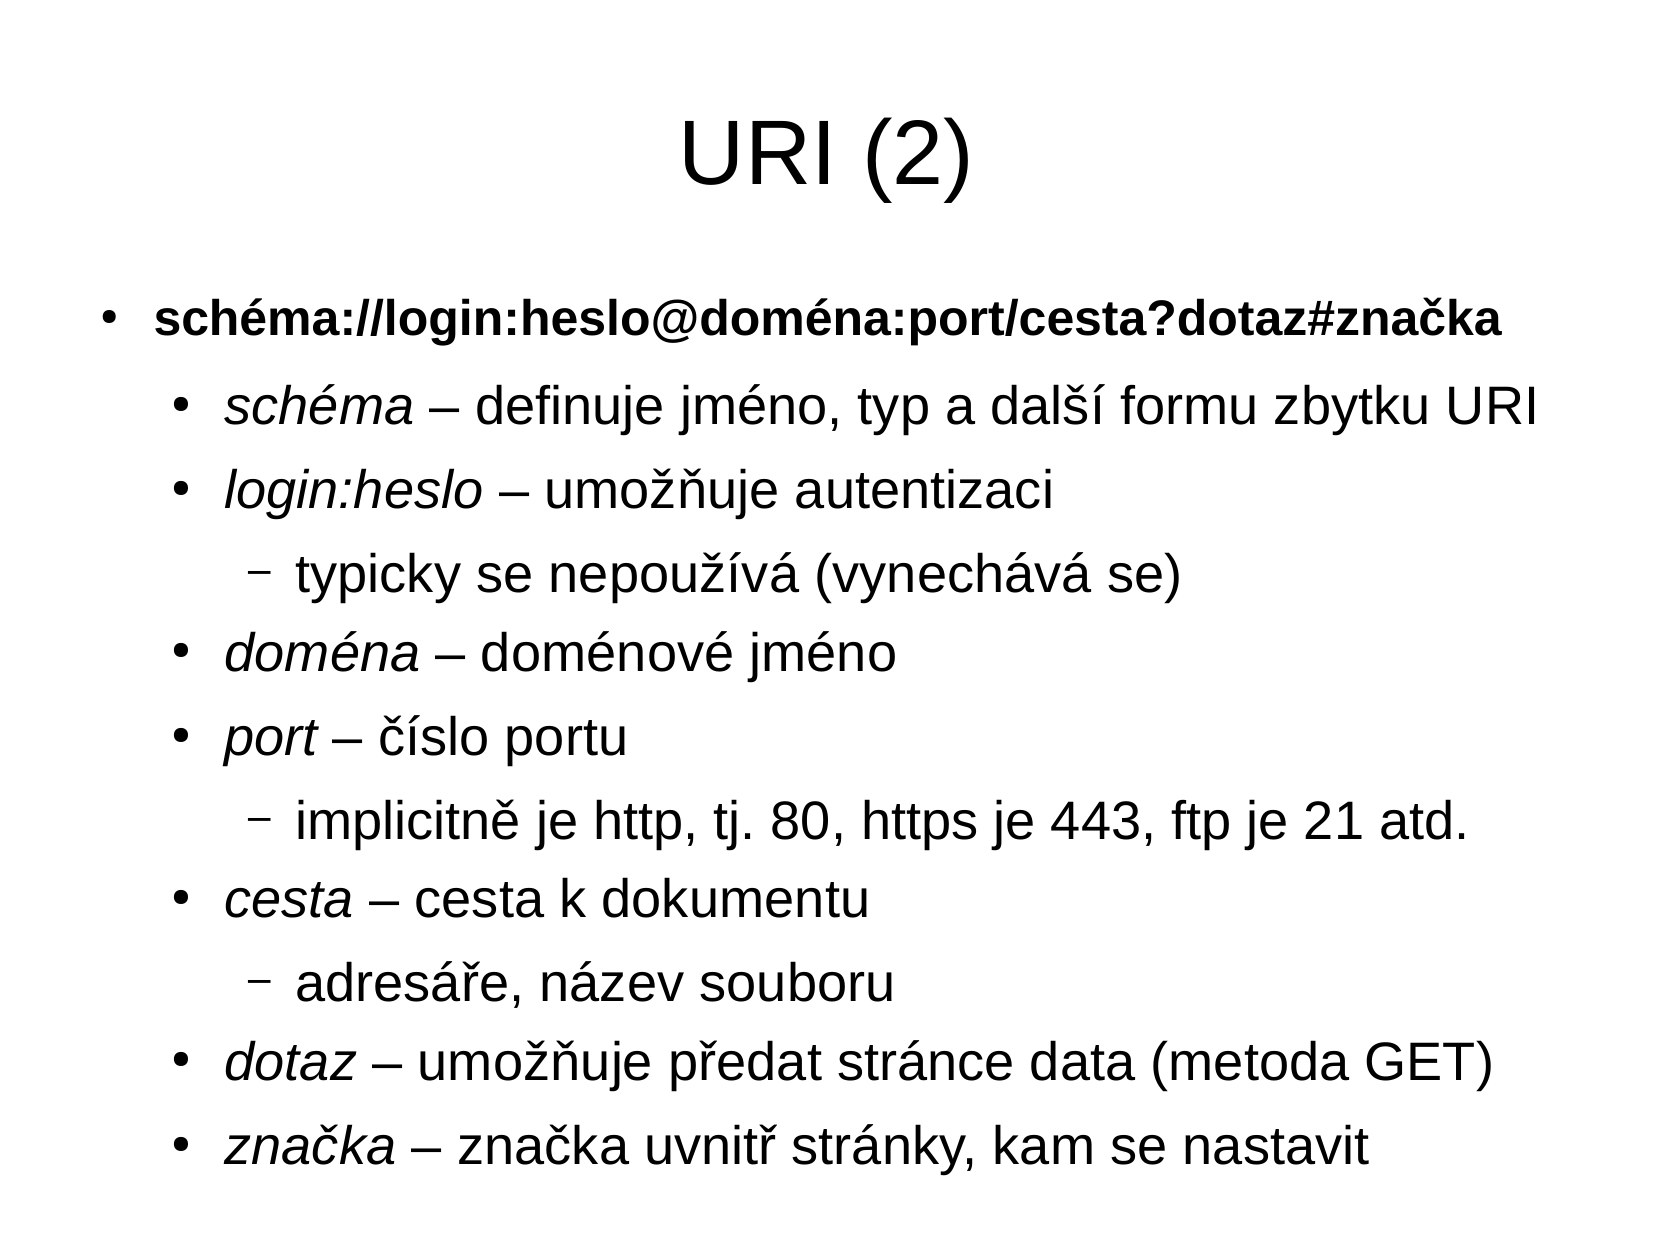

# URI (2)
schéma://login:heslo@doména:port/cesta?dotaz#značka
schéma – definuje jméno, typ a další formu zbytku URI
login:heslo – umožňuje autentizaci
typicky se nepoužívá (vynechává se)
doména – doménové jméno
port – číslo portu
implicitně je http, tj. 80, https je 443, ftp je 21 atd.
cesta – cesta k dokumentu
adresáře, název souboru
dotaz – umožňuje předat stránce data (metoda GET)
značka – značka uvnitř stránky, kam se nastavit